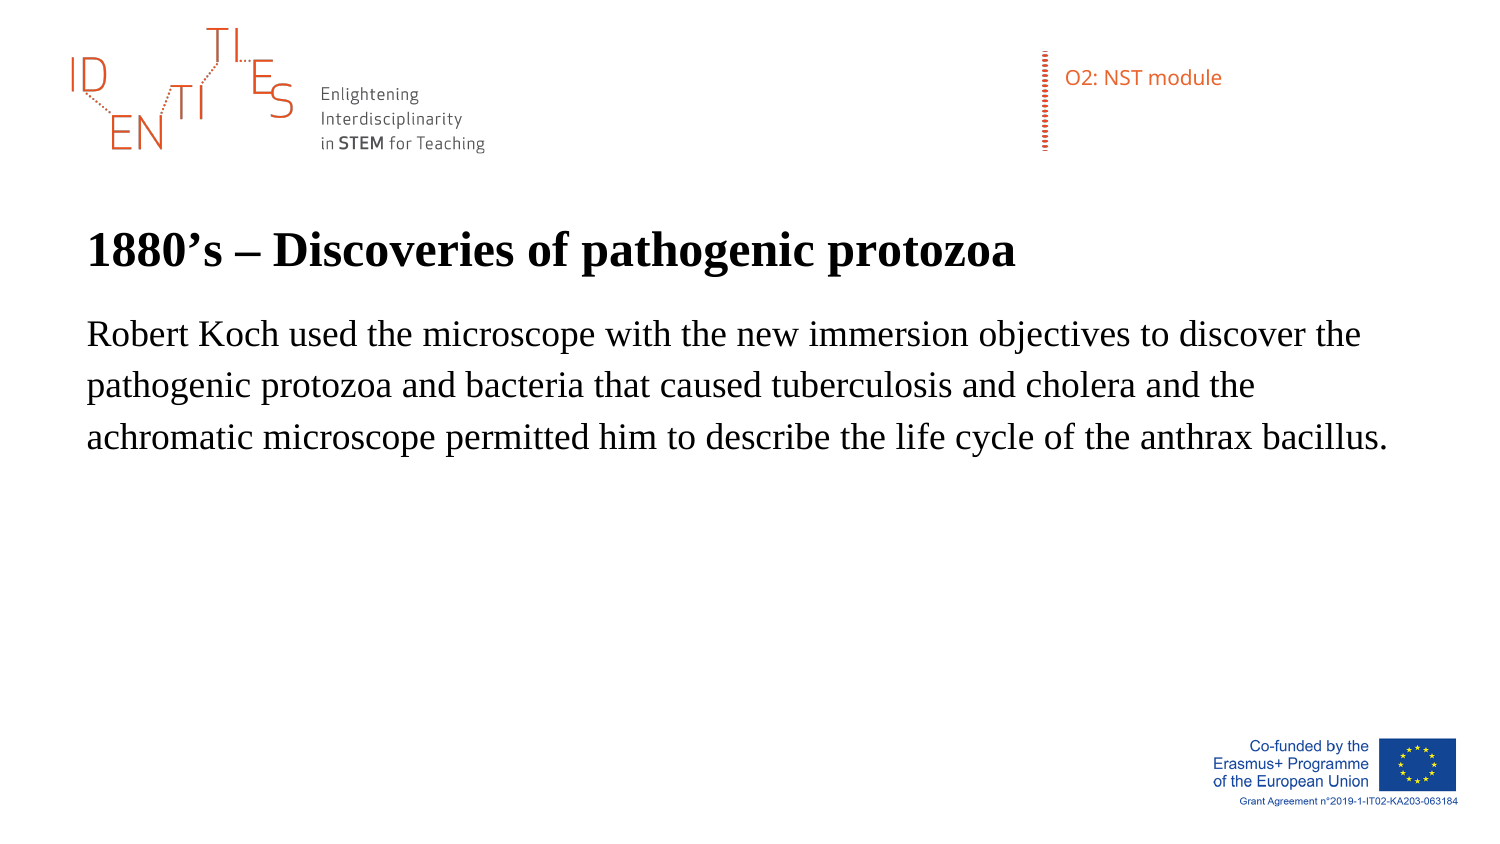

O2: NST module
1880’s – Discoveries of pathogenic protozoa
Robert Koch used the microscope with the new immersion objectives to discover the pathogenic protozoa and bacteria that caused tuberculosis and cholera and the achromatic microscope permitted him to describe the life cycle of the anthrax bacillus.